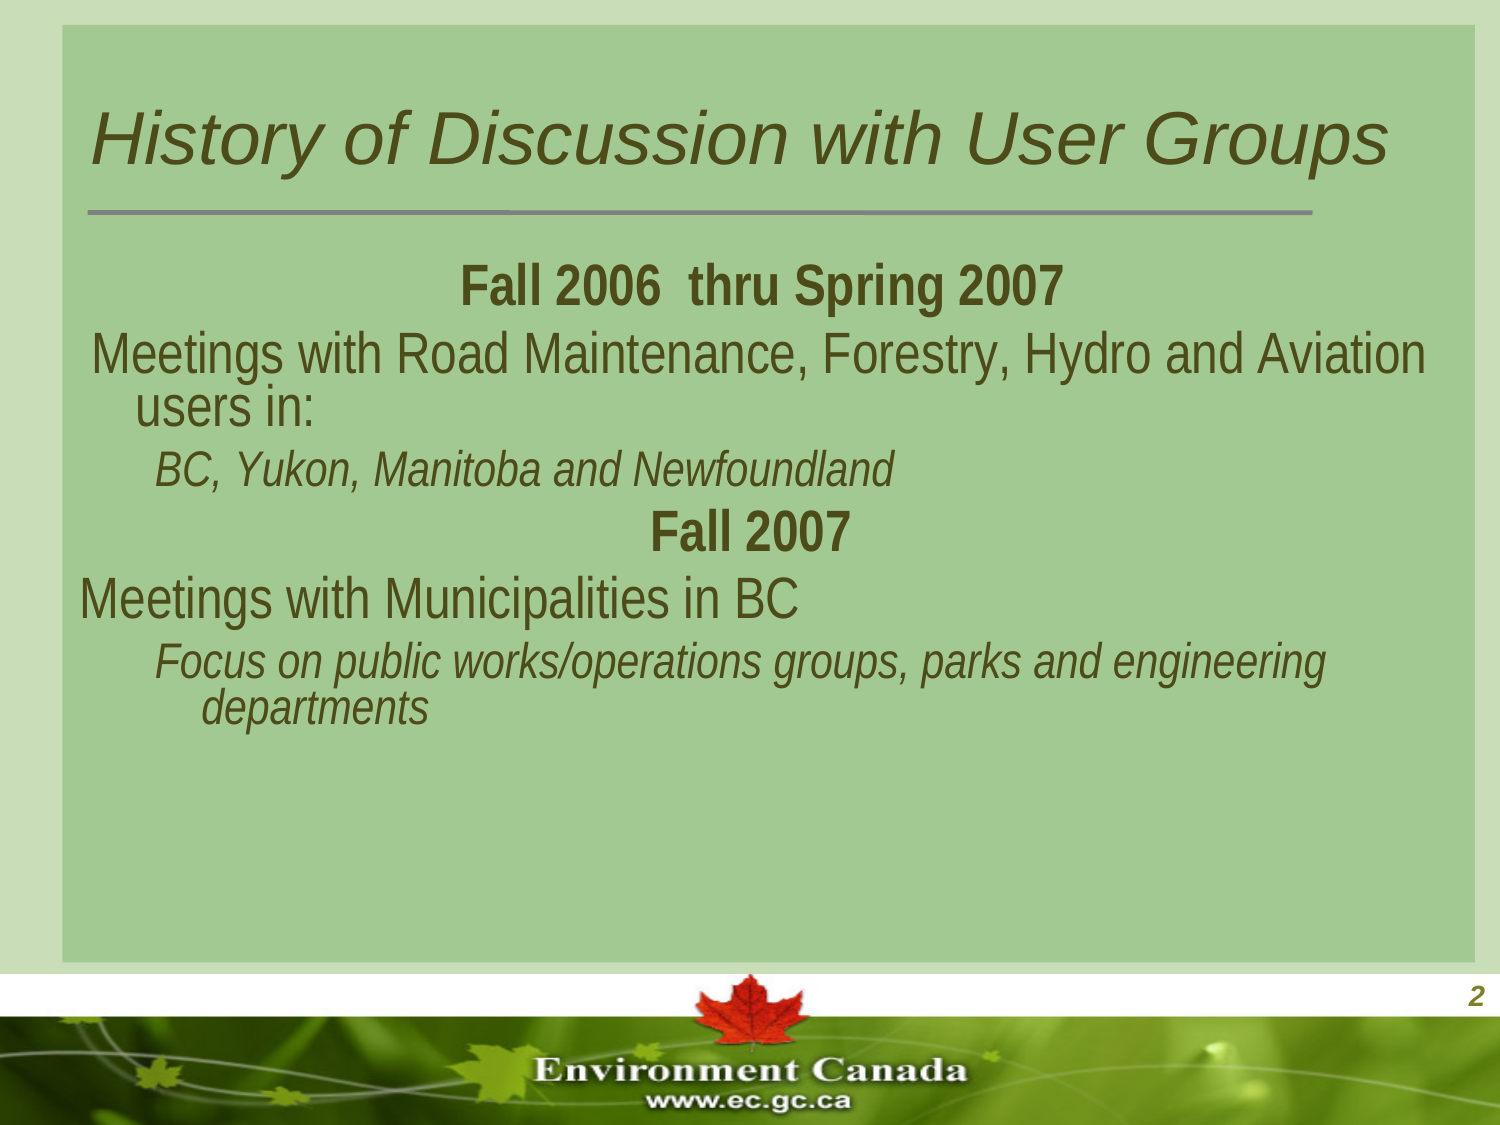

History of Discussion with User Groups
Fall 2006 thru Spring 2007
 Meetings with Road Maintenance, Forestry, Hydro and Aviation users in:
BC, Yukon, Manitoba and Newfoundland
Fall 2007
Meetings with Municipalities in BC
Focus on public works/operations groups, parks and engineering departments